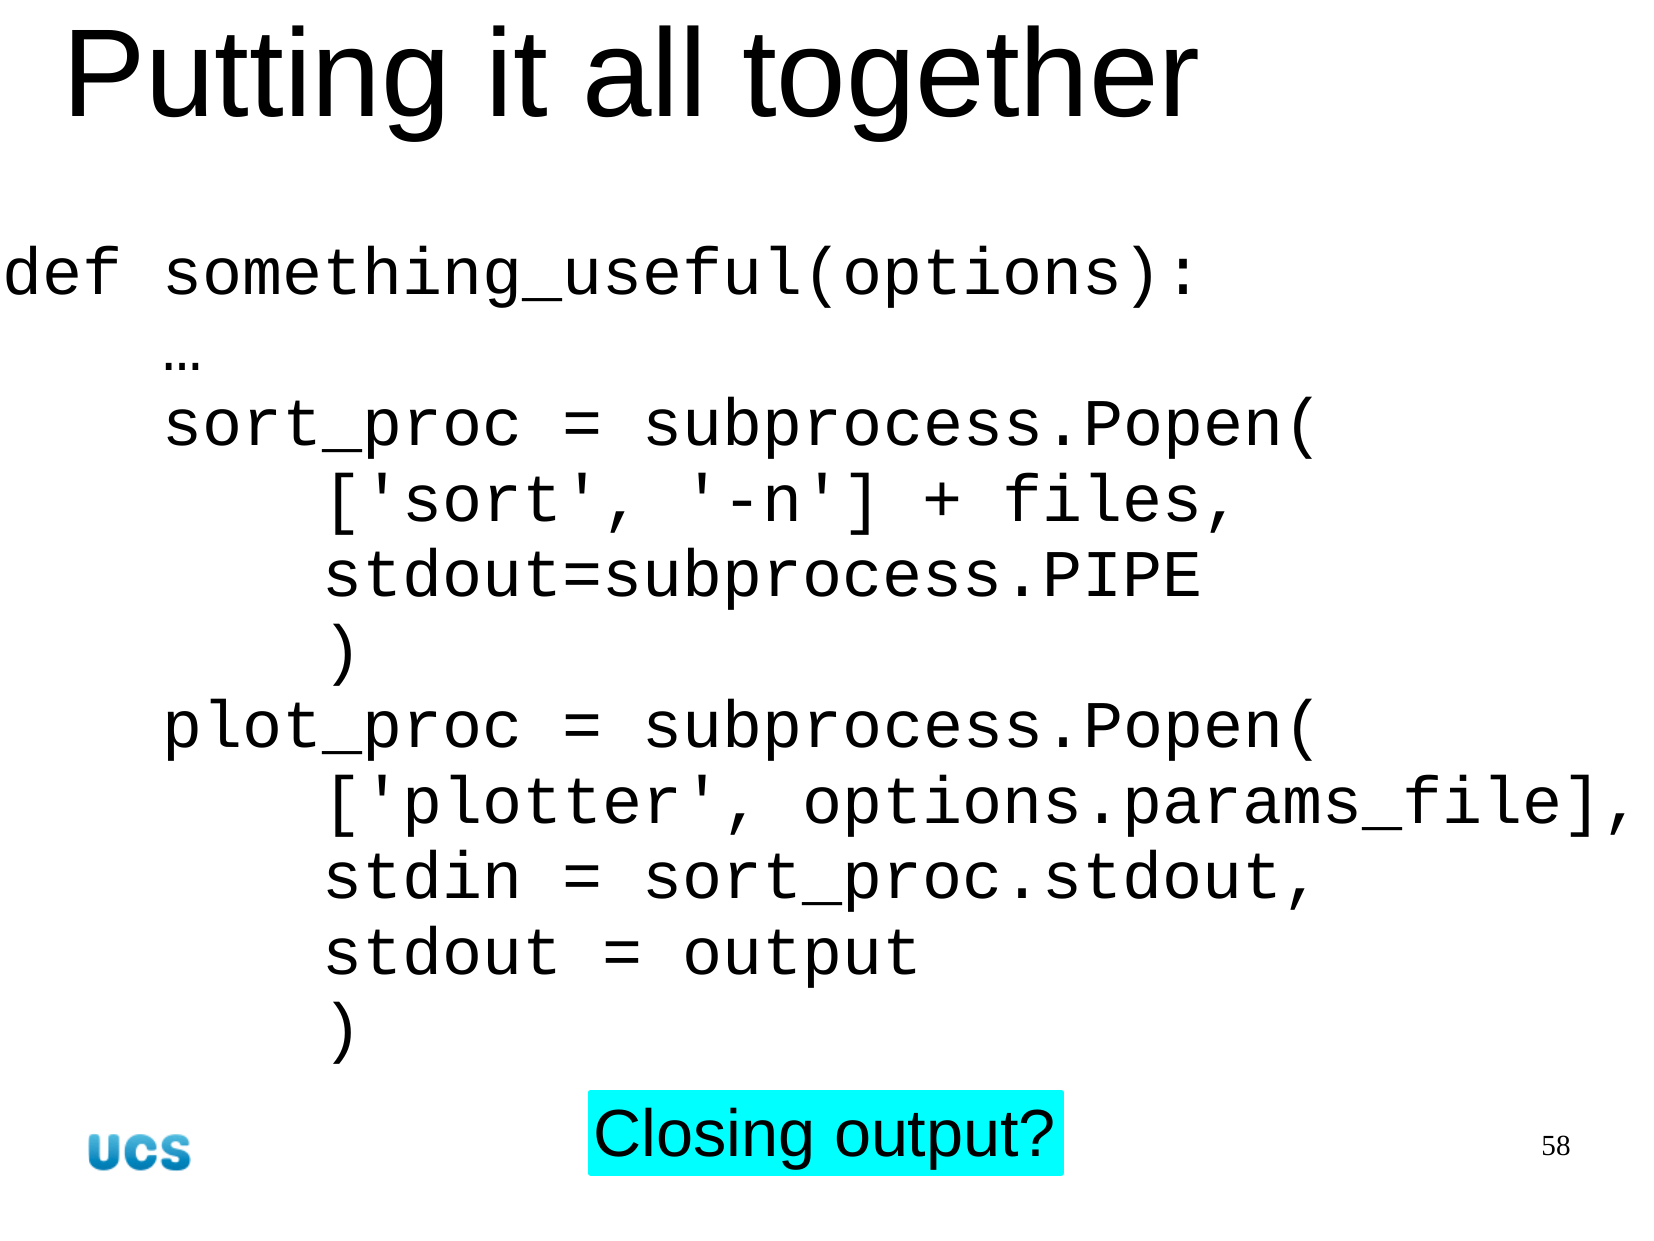

Putting it all together
def something_useful(options):
 …
 sort_proc = subprocess.Popen(
 ['sort', '-n'] + files,
 stdout=subprocess.PIPE
 )
 plot_proc = subprocess.Popen(
 ['plotter', options.params_file],
 stdin = sort_proc.stdout,
 stdout = output
 )
Closing output?
58